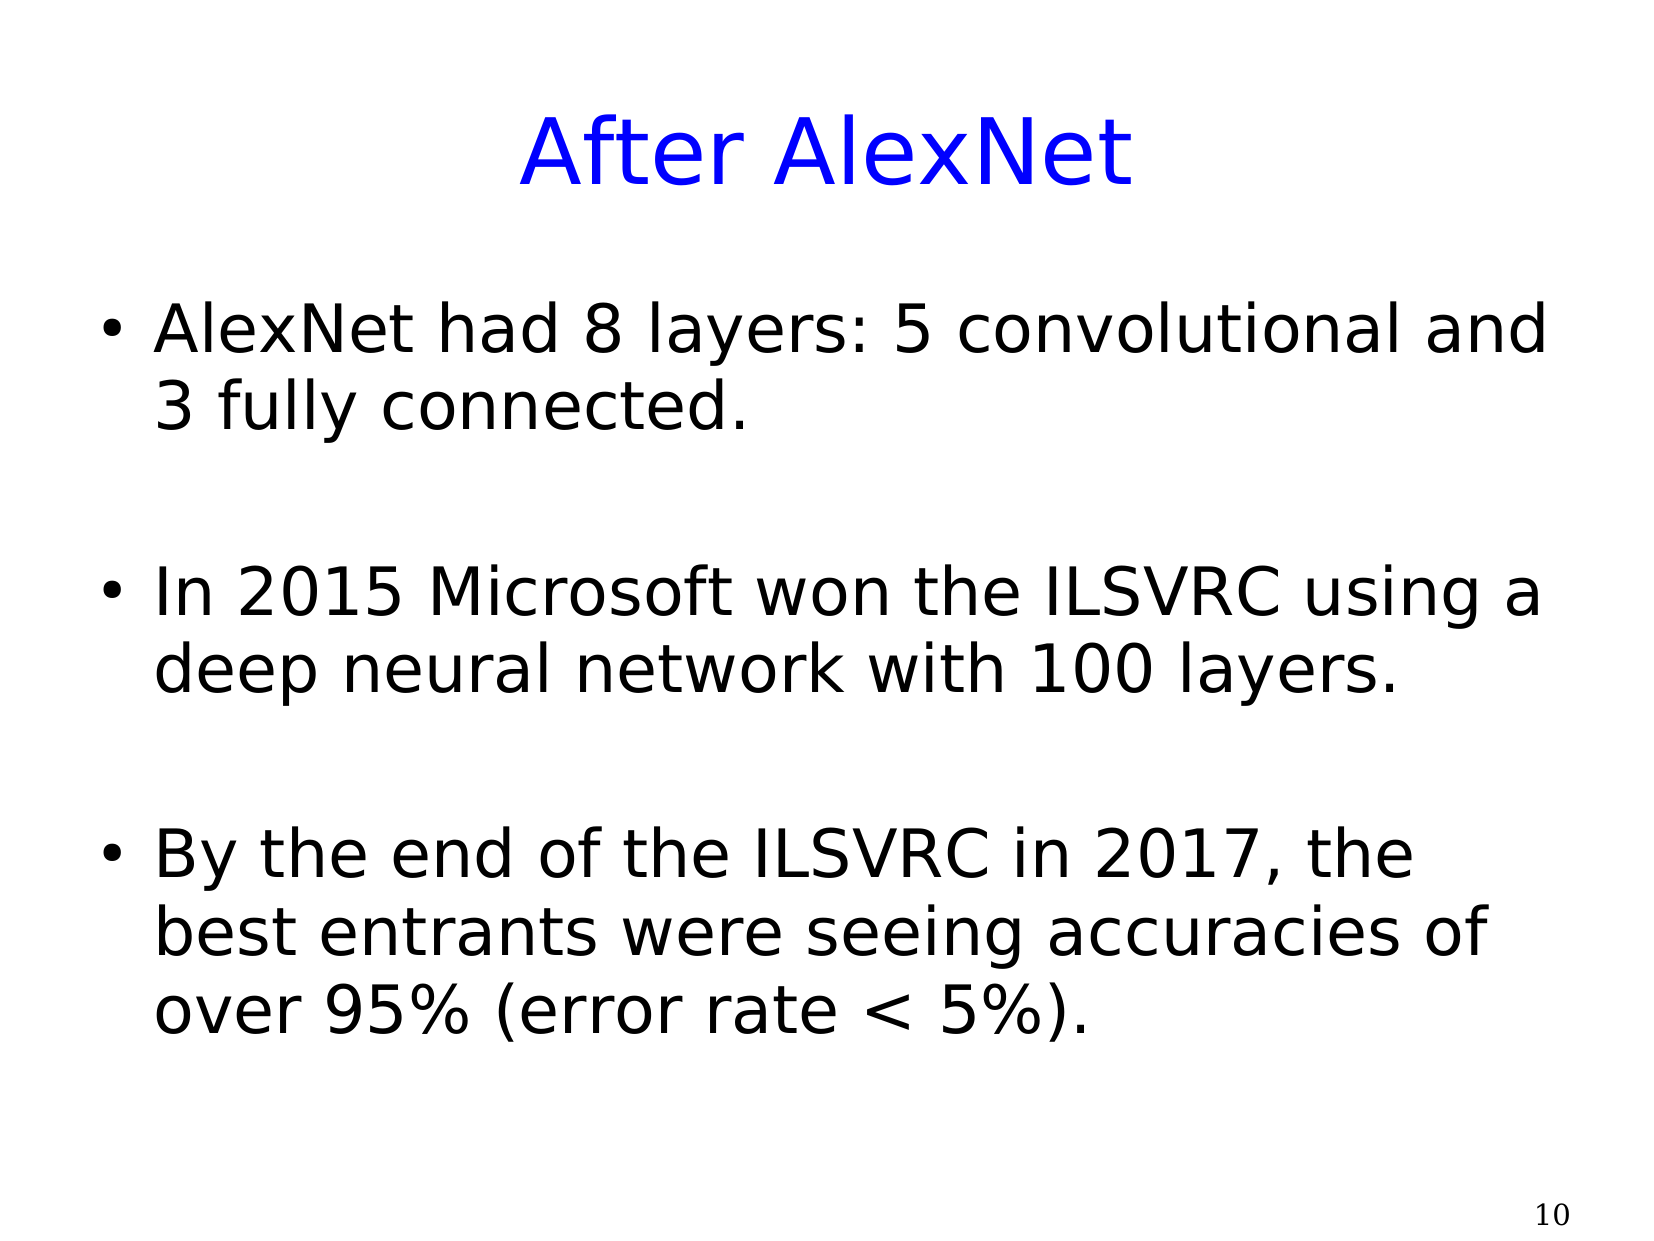

# After AlexNet
AlexNet had 8 layers: 5 convolutional and 3 fully connected.
In 2015 Microsoft won the ILSVRC using a deep neural network with 100 layers.
By the end of the ILSVRC in 2017, the best entrants were seeing accuracies of over 95% (error rate < 5%).
10